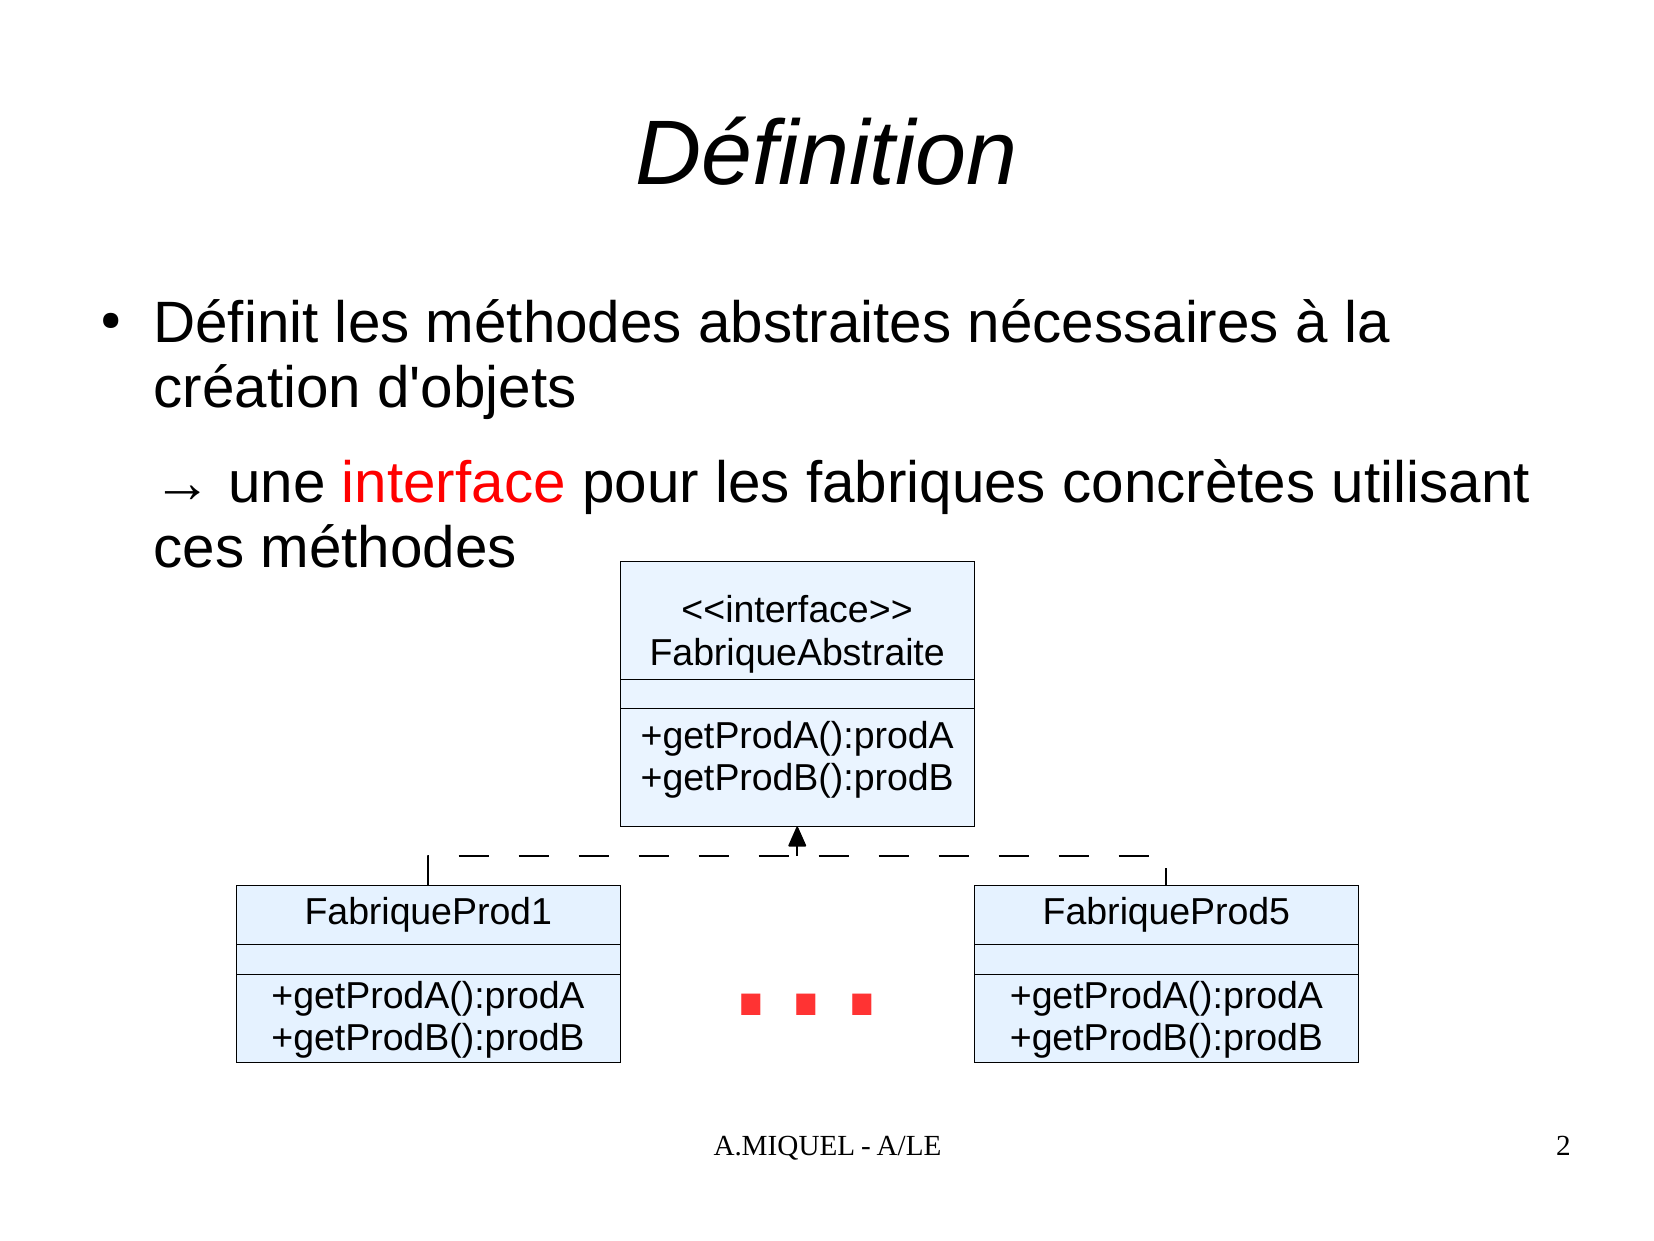

# Définition
Définit les méthodes abstraites nécessaires à la création d'objets
→ une interface pour les fabriques concrètes utilisant ces méthodes
<<interface>>
FabriqueAbstraite
+getProdA():prodA
+getProdB():prodB
...
FabriqueProd1
+getProdA():prodA
+getProdB():prodB
FabriqueProd5
+getProdA():prodA
+getProdB():prodB
A.MIQUEL - A/LE
2